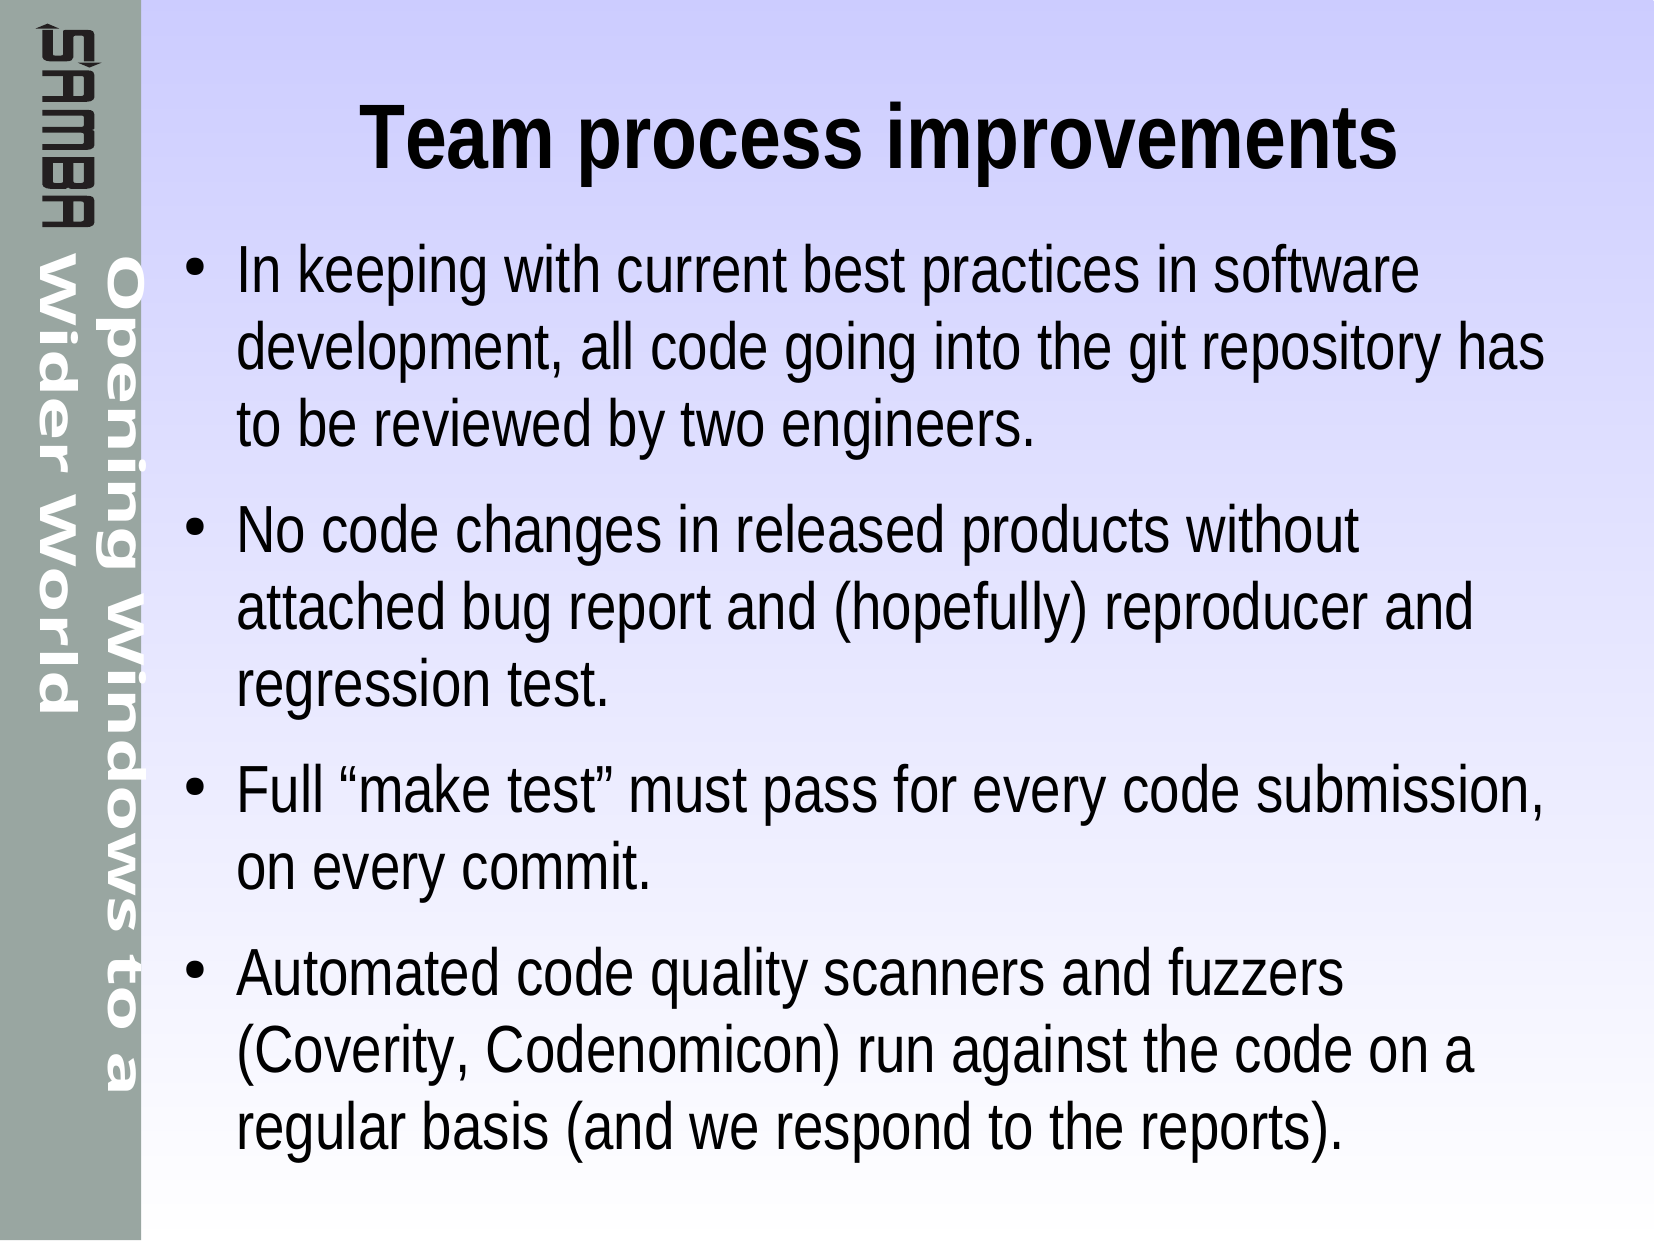

# Team process improvements
In keeping with current best practices in software development, all code going into the git repository has to be reviewed by two engineers.
No code changes in released products without attached bug report and (hopefully) reproducer and regression test.
Full “make test” must pass for every code submission, on every commit.
Automated code quality scanners and fuzzers (Coverity, Codenomicon) run against the code on a regular basis (and we respond to the reports).